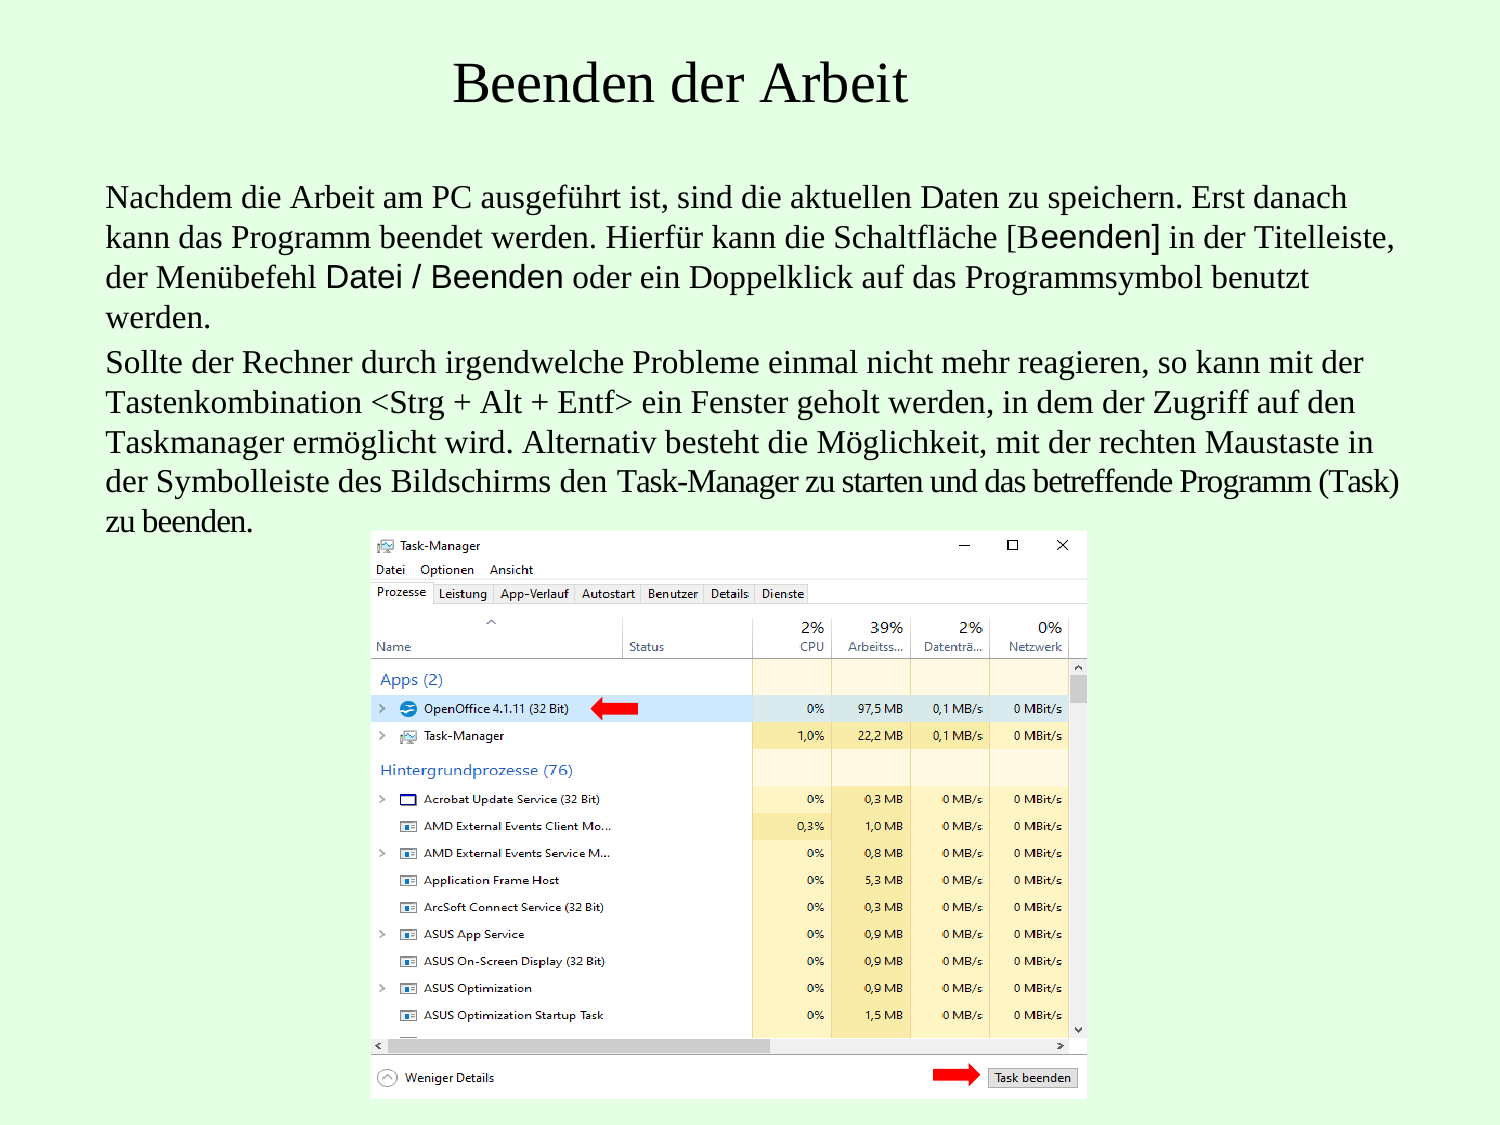

# Beenden der Arbeit
Nachdem die Arbeit am PC ausgeführt ist, sind die aktuellen Daten zu speichern. Erst danach kann das Programm beendet werden. Hierfür kann die Schaltfläche [Beenden] in der Titelleiste, der Menübefehl Datei / Beenden oder ein Doppelklick auf das Programmsymbol benutzt werden.
Sollte der Rechner durch irgendwelche Probleme einmal nicht mehr reagieren, so kann mit der Tastenkombination <Strg + Alt + Entf> ein Fenster geholt werden, in dem der Zugriff auf den Taskmanager ermöglicht wird. Alternativ besteht die Möglichkeit, mit der rechten Maustaste in der Symbolleiste des Bildschirms den Task-Manager zu starten und das betreffende Programm (Task) zu beenden.